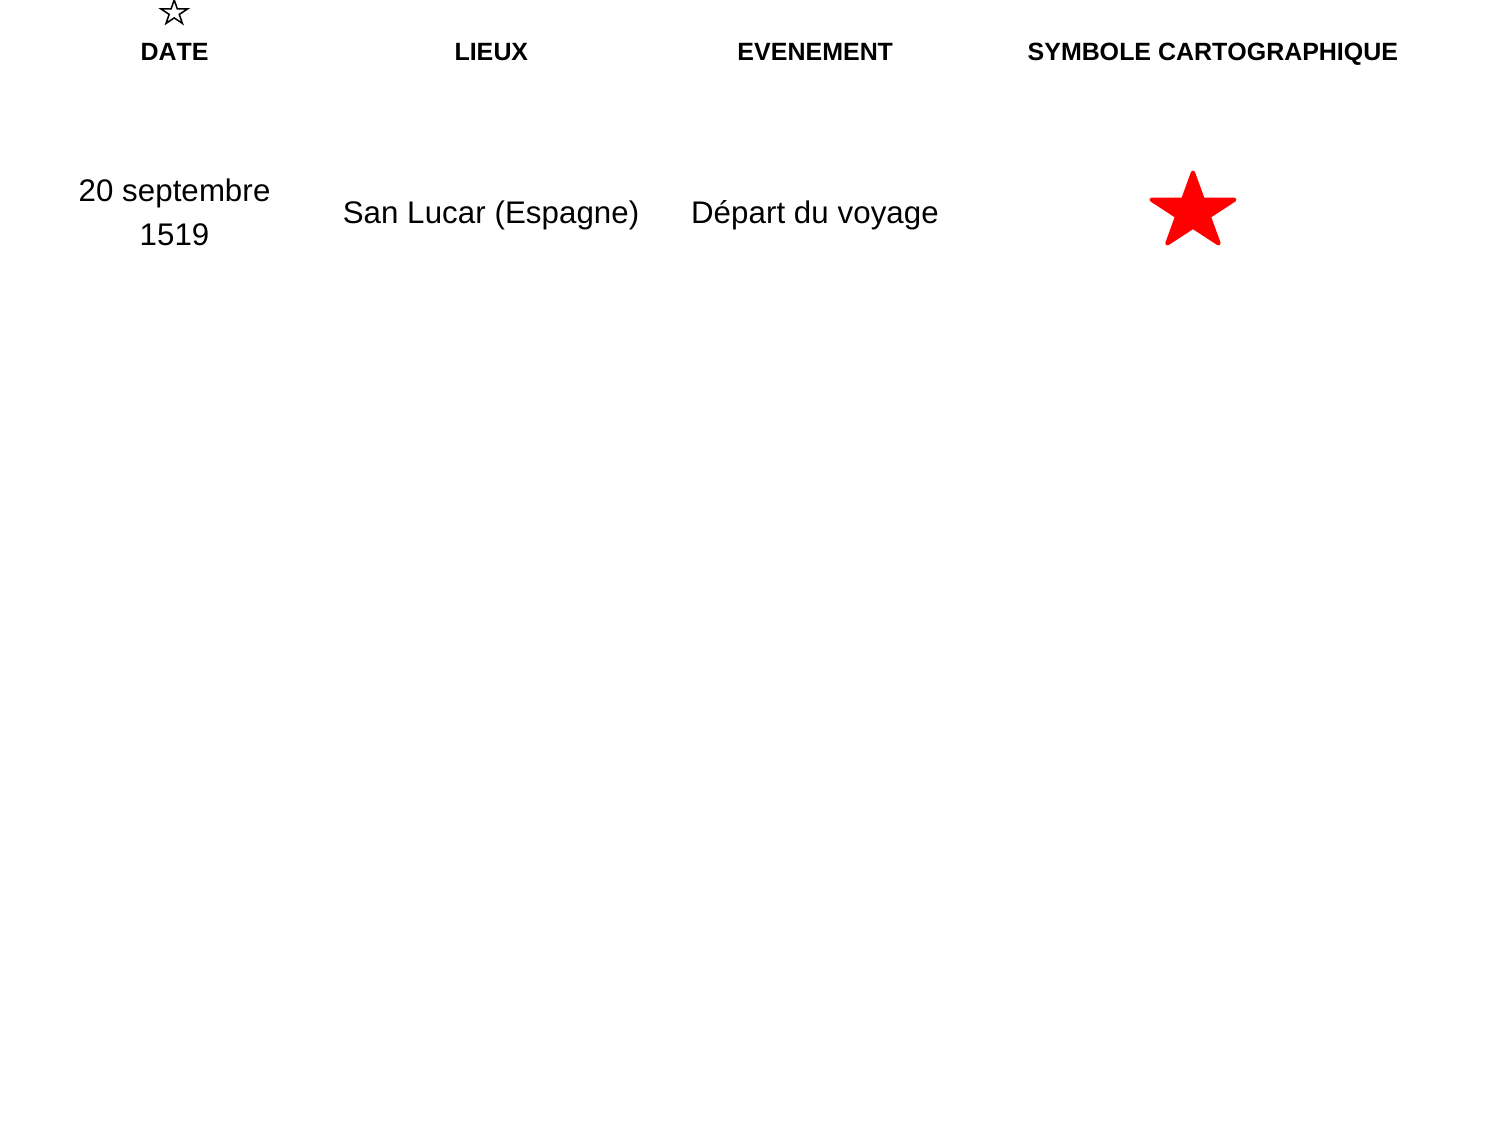

| DATE | LIEUX | EVENEMENT | SYMBOLE CARTOGRAPHIQUE |
| --- | --- | --- | --- |
| 20 septembre 1519 | San Lucar (Espagne) | Départ du voyage | |
| | | | |
| | | | |
| | | | |
| | | | |
| | | | |
| | | | |
| | | | |
| | | | |
| | | | |
| | | | |